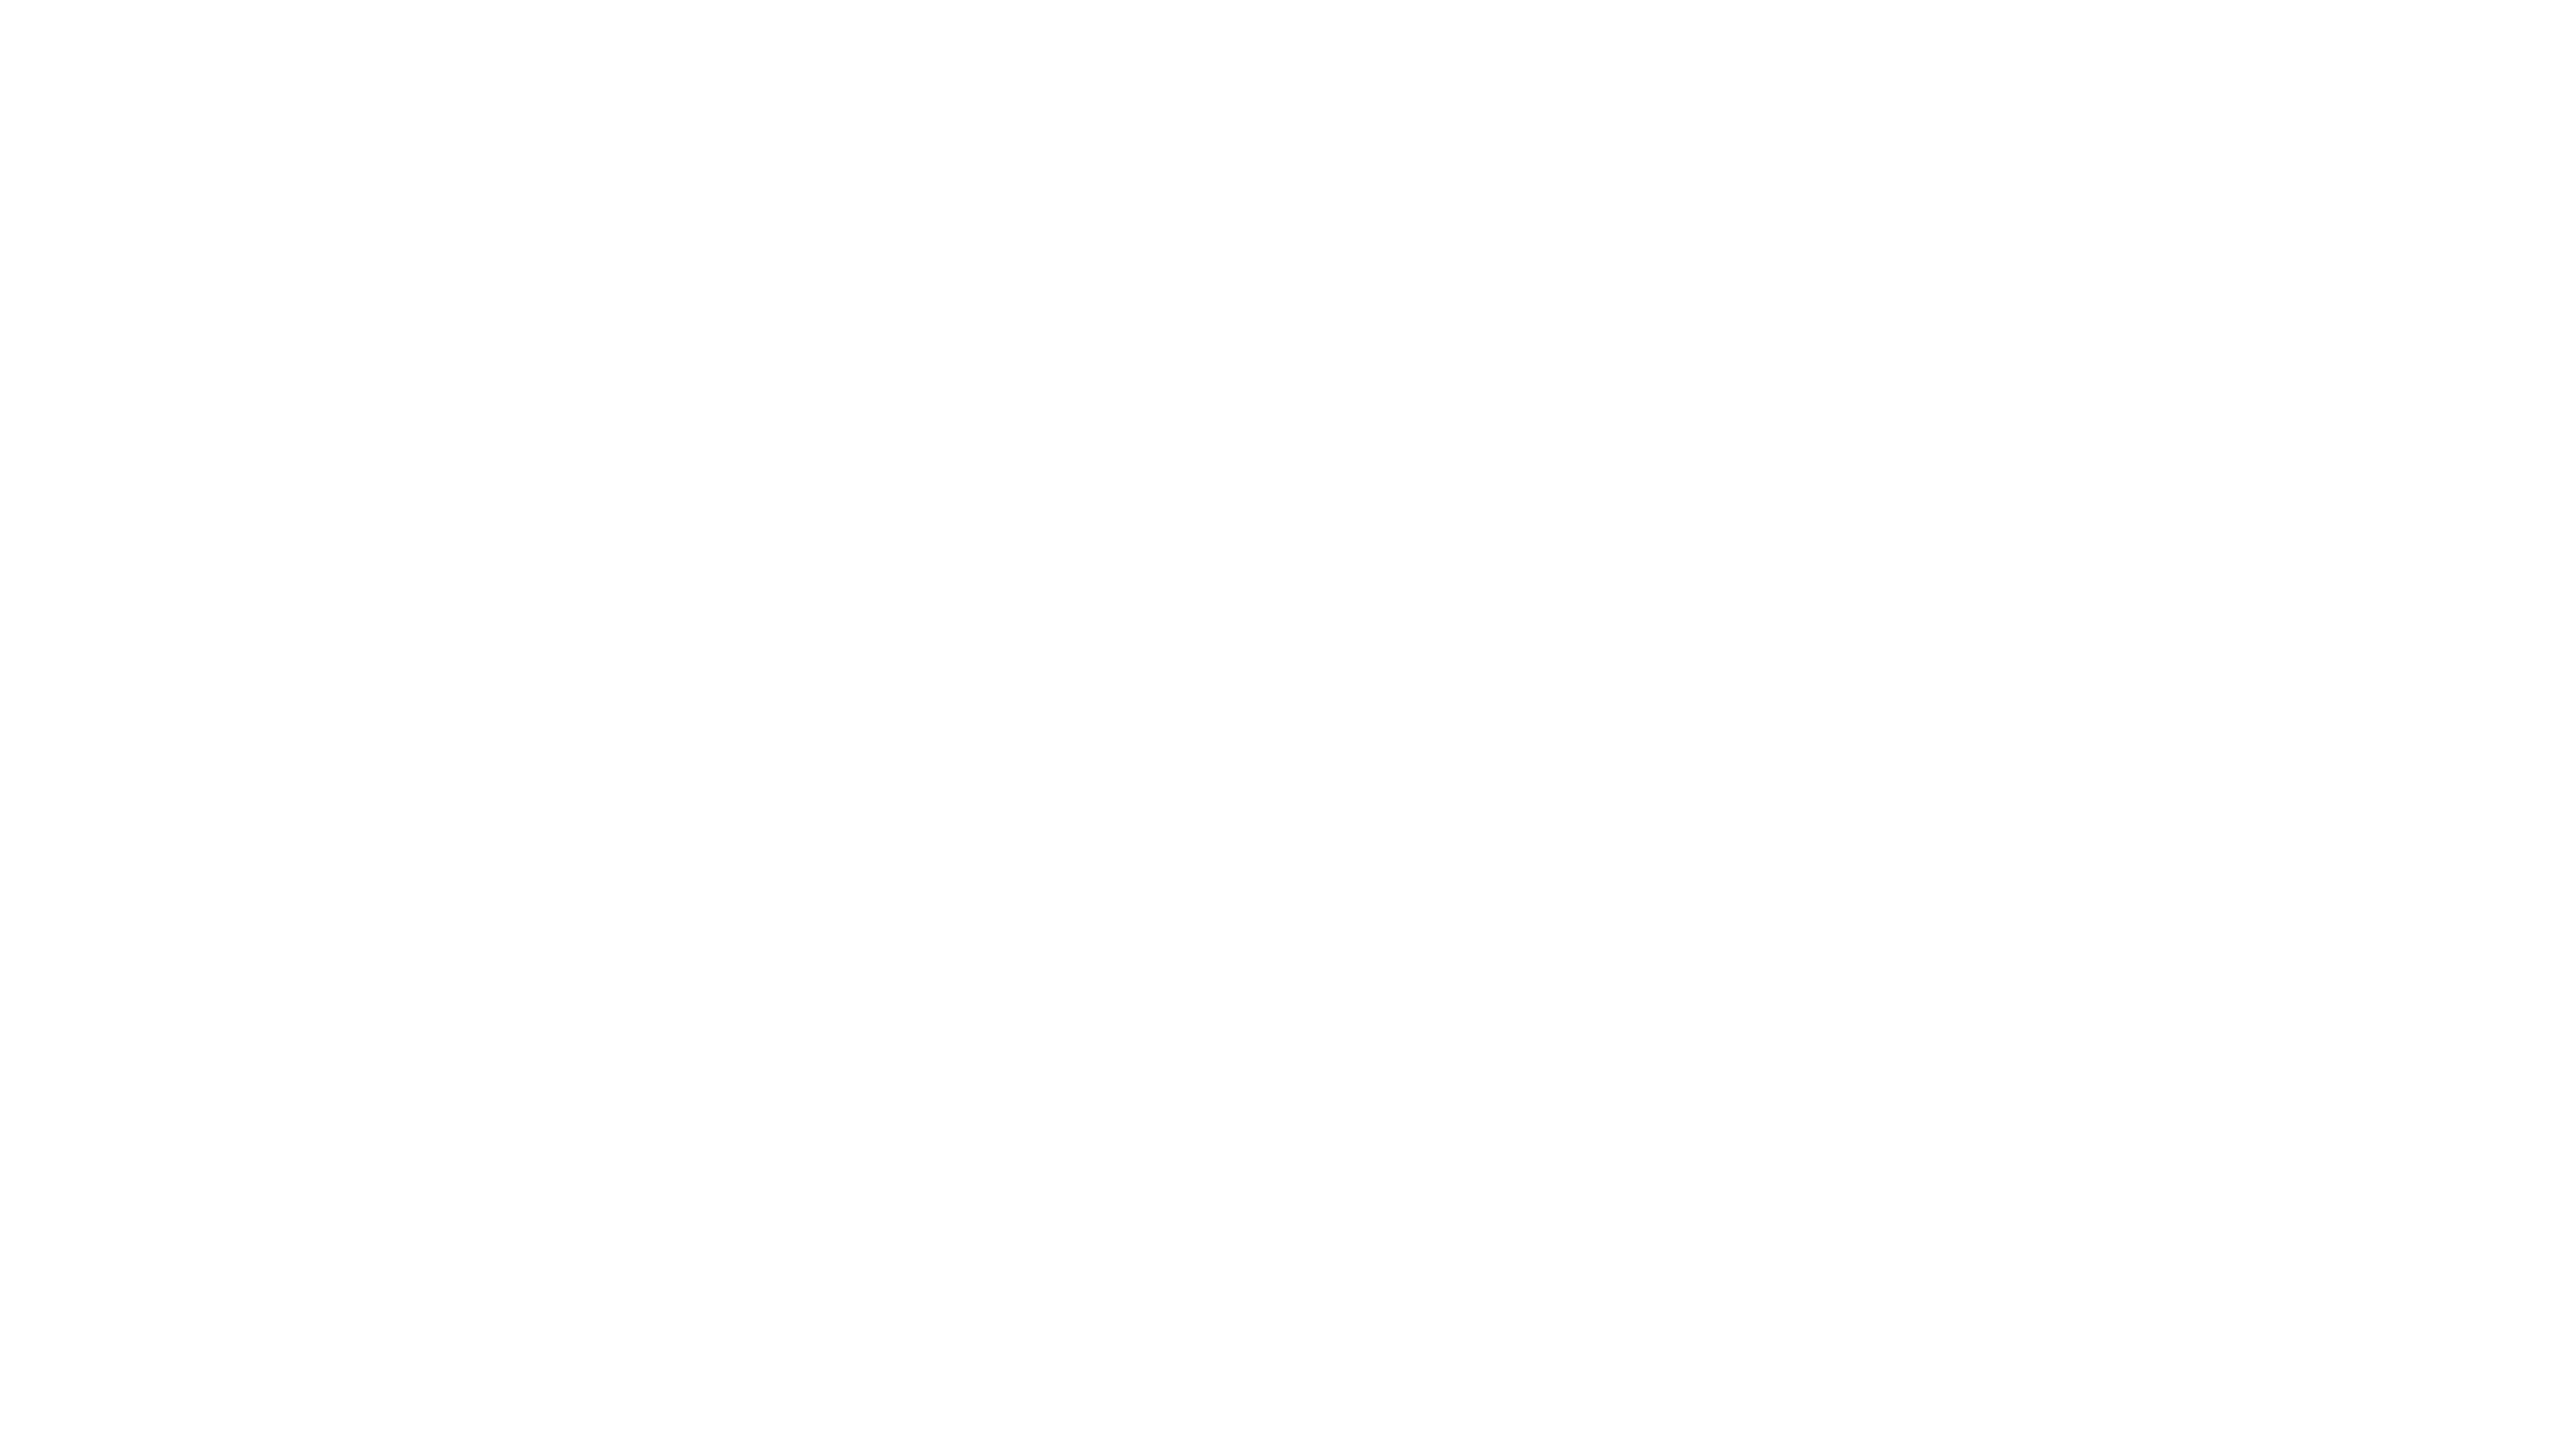

Gruppo di lavoro
 "Messa a punto delle procedure per la partecipazione dei diversi enti e stakeholder alla VIS"
Referente P. Nurchis, 6 Ottobre 2020